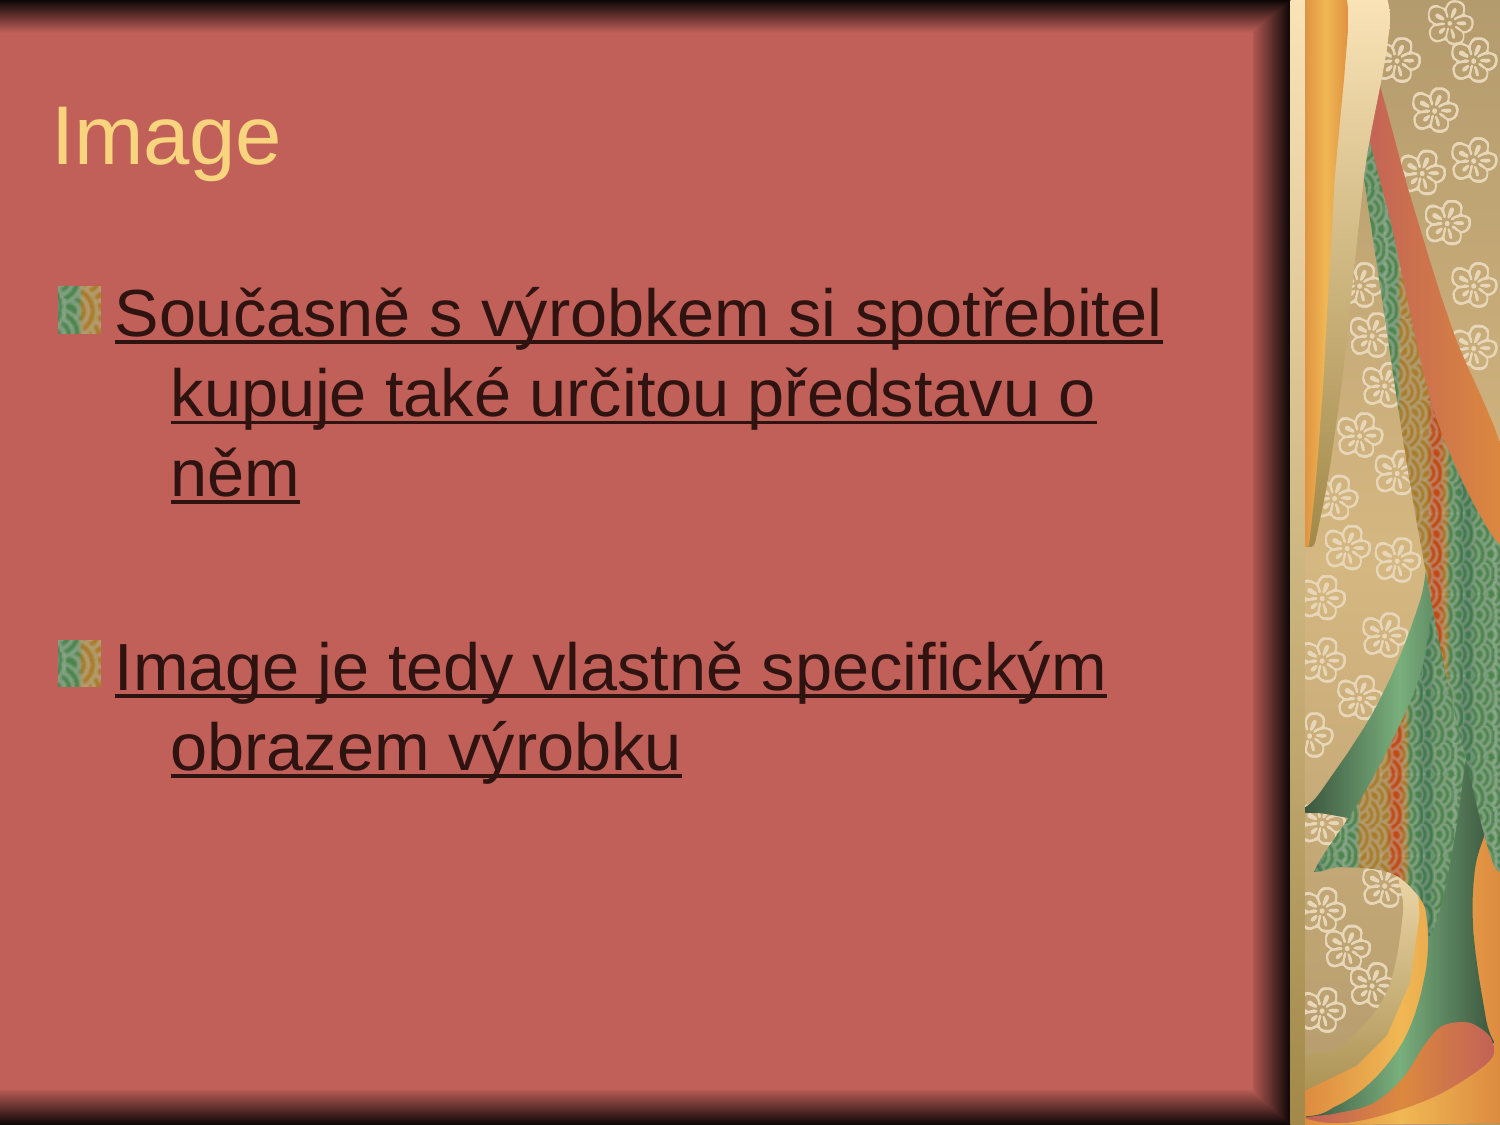

# Image
Současně s výrobkem si spotřebitel kupuje také určitou představu o něm
Image je tedy vlastně specifickým obrazem výrobku